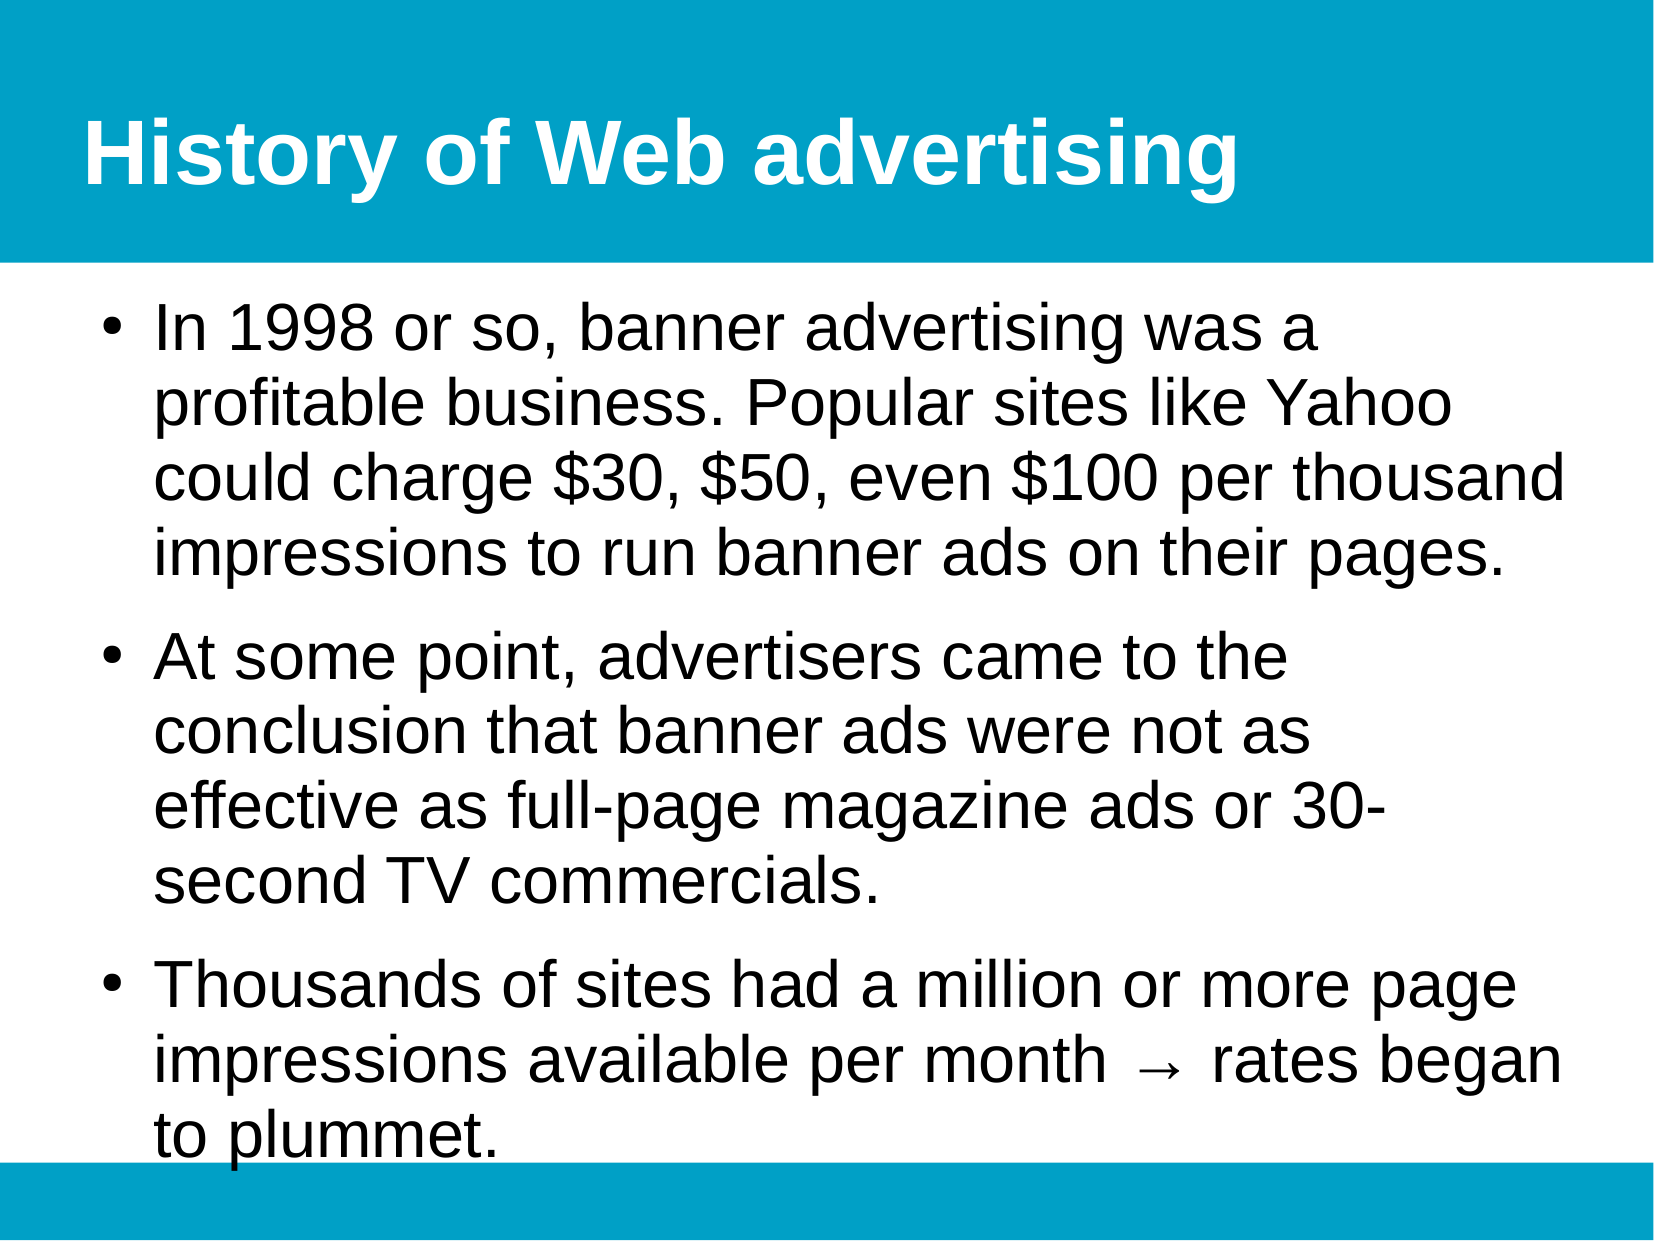

# History of Web advertising
In 1998 or so, banner advertising was a profitable business. Popular sites like Yahoo could charge $30, $50, even $100 per thousand impressions to run banner ads on their pages.
At some point, advertisers came to the conclusion that banner ads were not as effective as full-page magazine ads or 30-second TV commercials.
Thousands of sites had a million or more page impressions available per month → rates began to plummet.